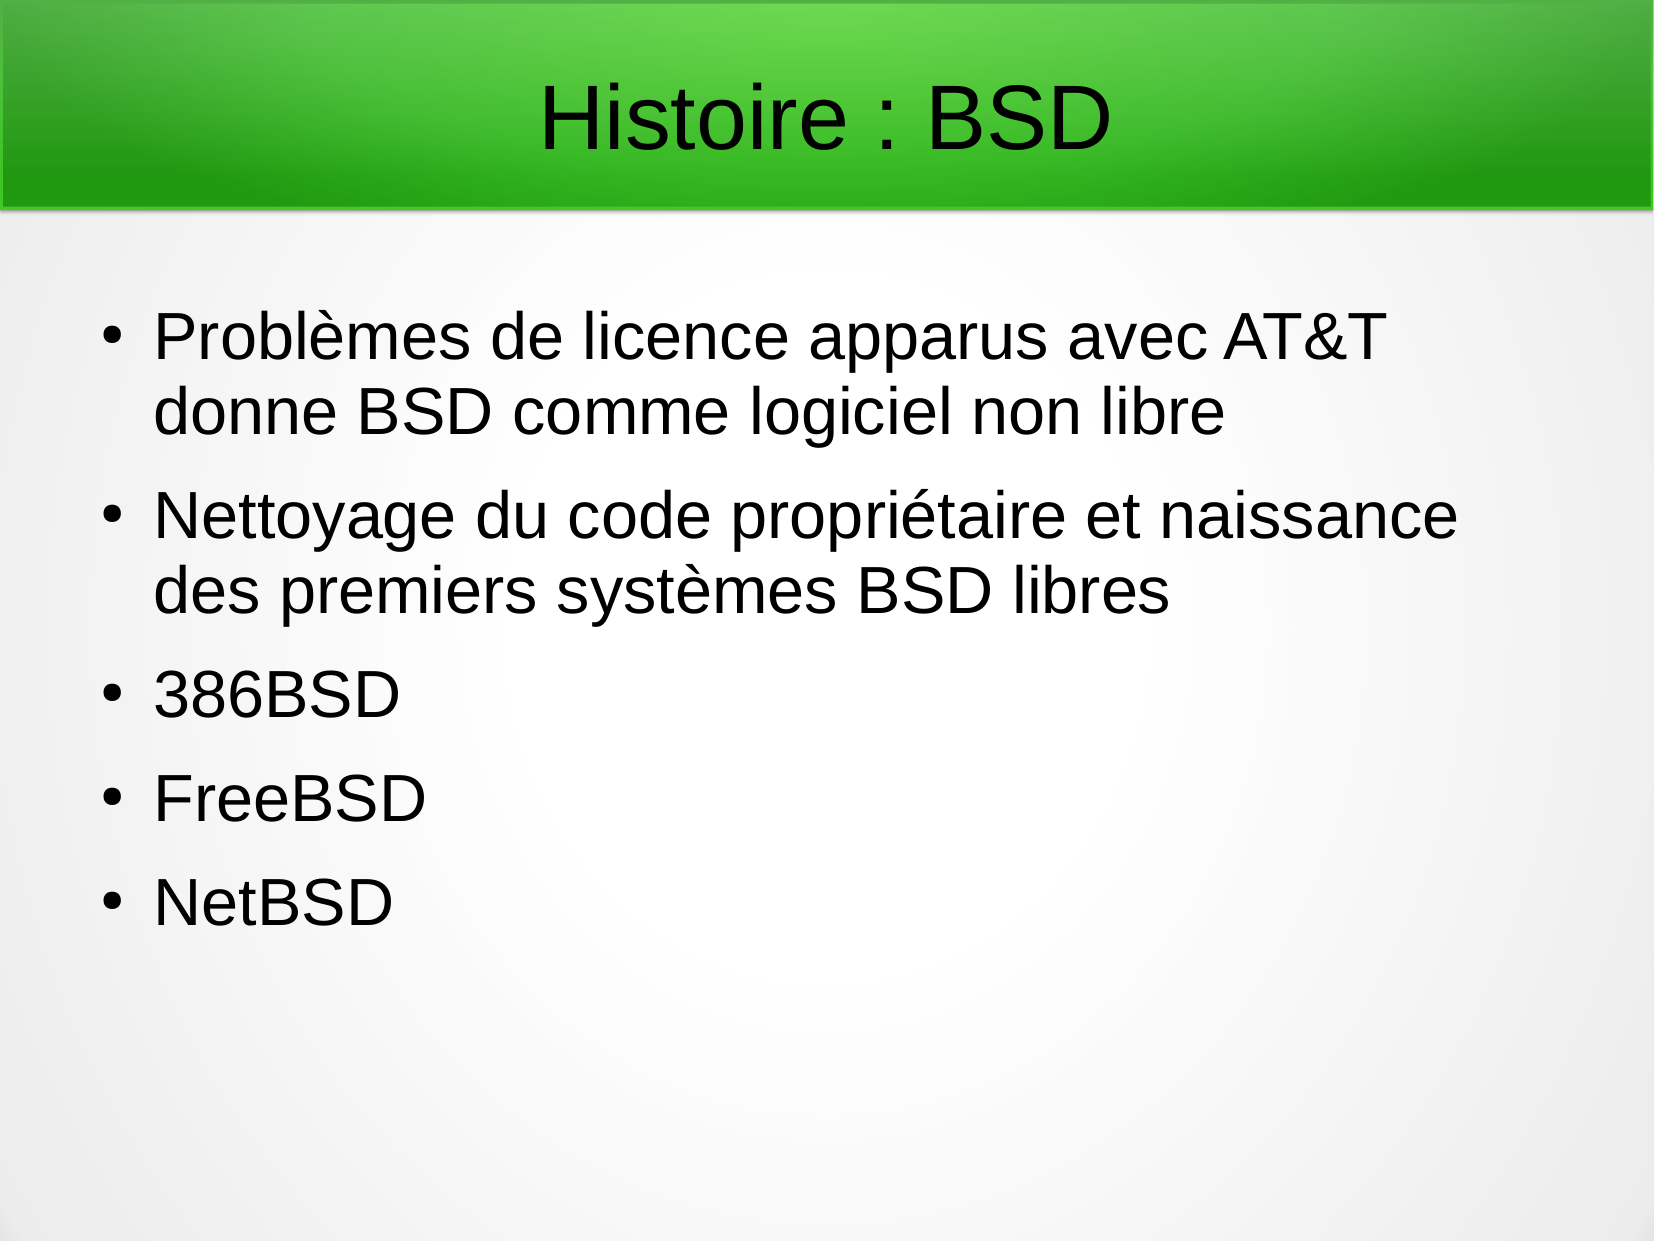

# Histoire : BSD
Problèmes de licence apparus avec AT&T donne BSD comme logiciel non libre
Nettoyage du code propriétaire et naissance des premiers systèmes BSD libres
386BSD
FreeBSD
NetBSD